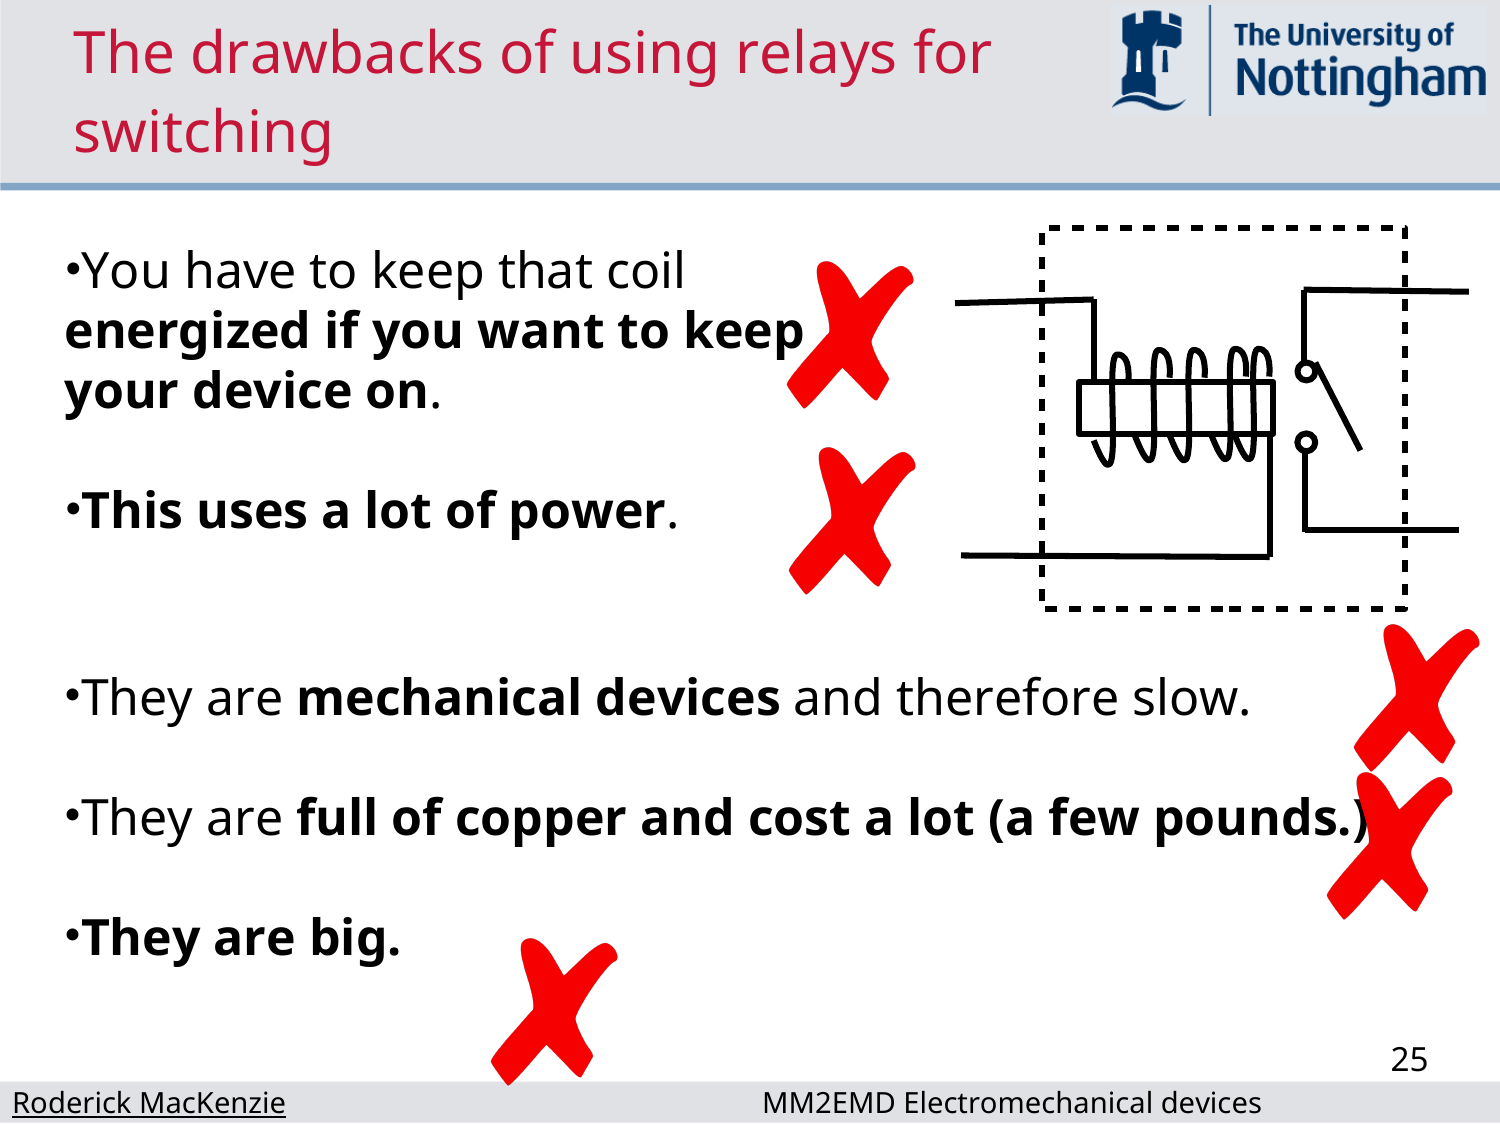

# The drawbacks of using relays for switching
You have to keep that coil energized if you want to keep your device on.
This uses a lot of power.
They are mechanical devices and therefore slow.
They are full of copper and cost a lot (a few pounds.)
They are big.